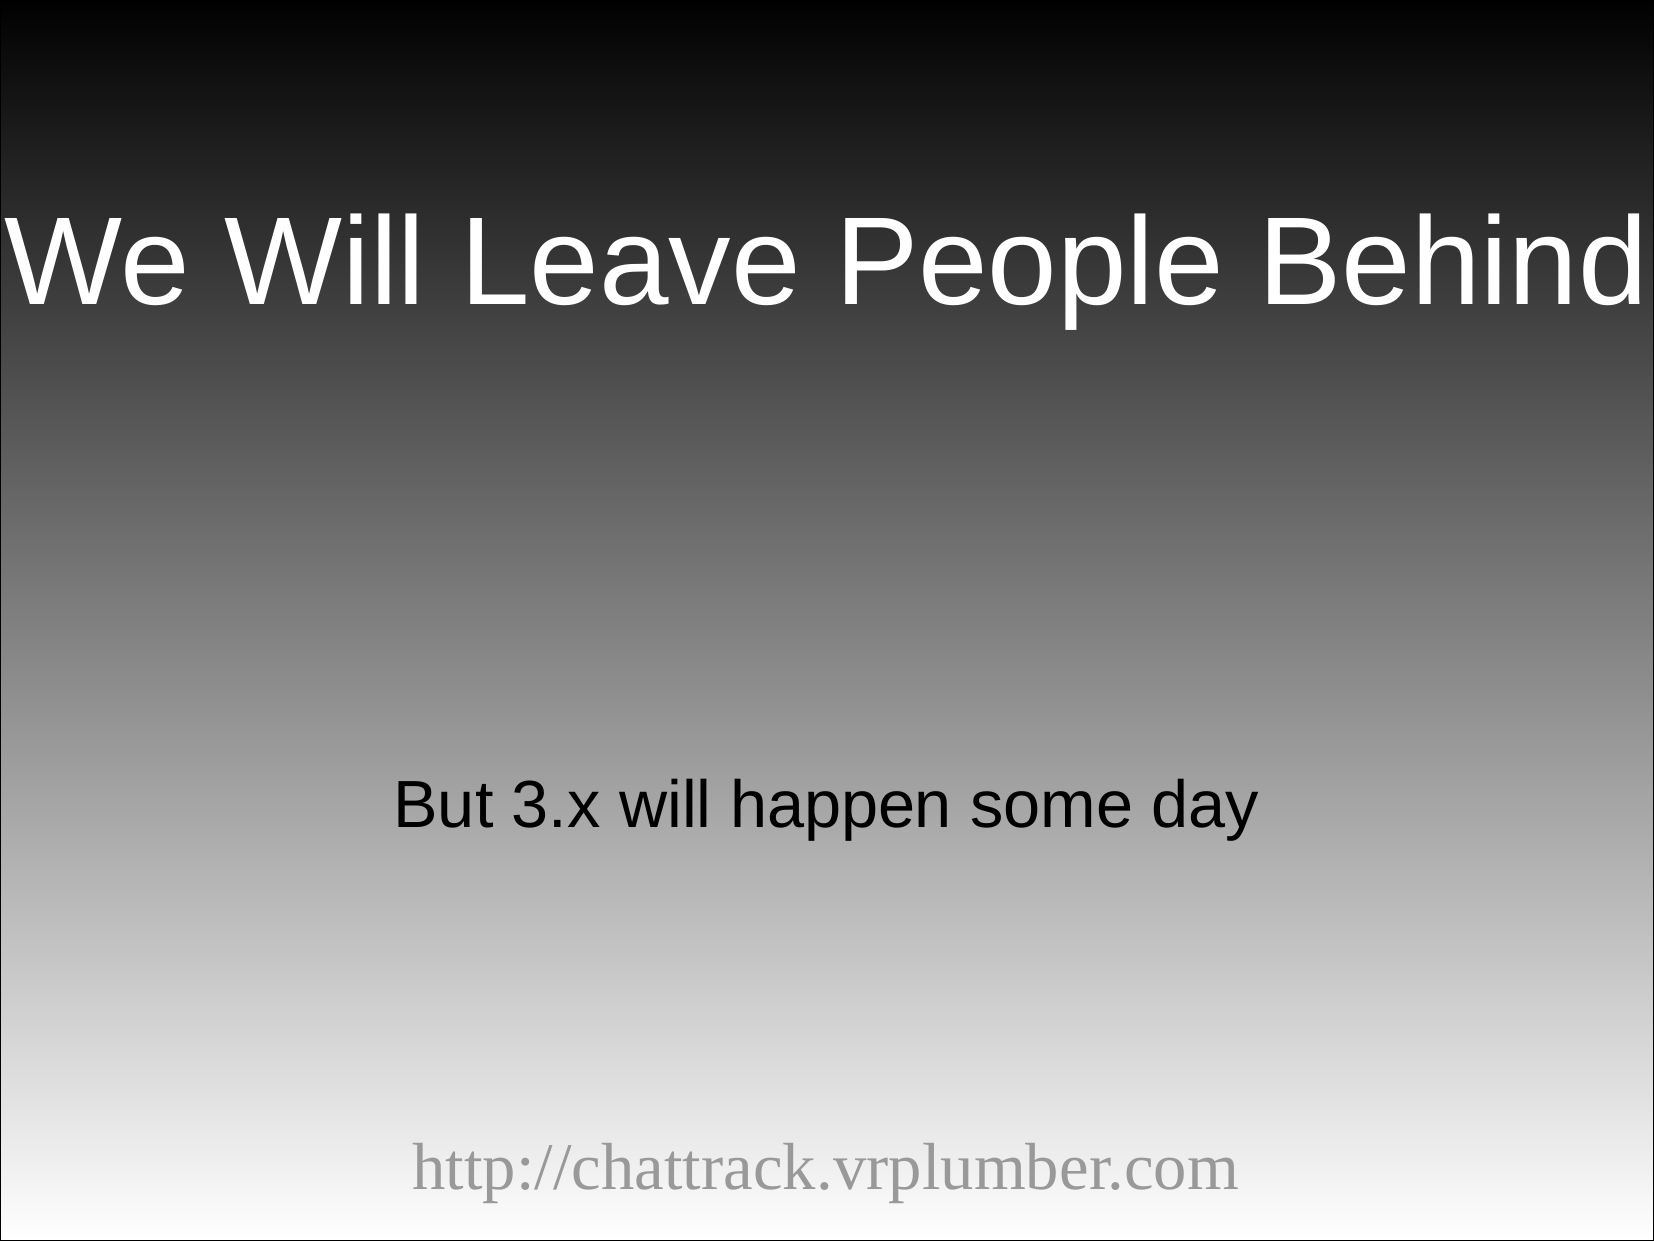

# We Will Leave People Behind
But 3.x will happen some day
http://chattrack.vrplumber.com
37